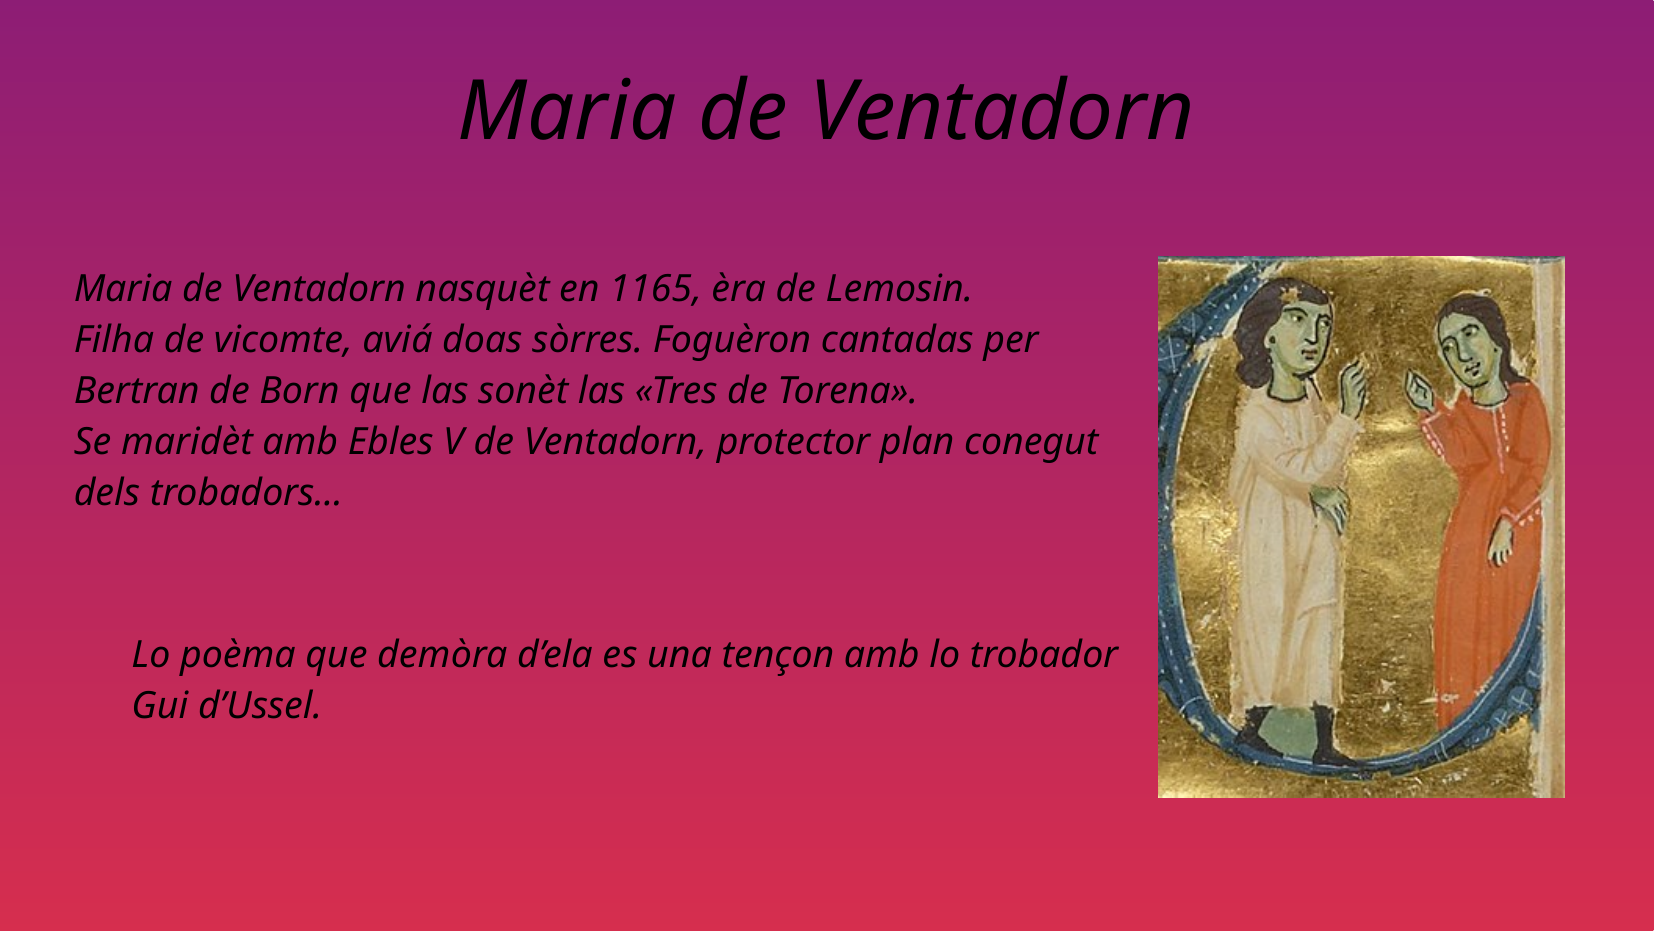

# Maria de Ventadorn
Maria de Ventadorn nasquèt en 1165, èra de Lemosin.
Filha de vicomte, aviá doas sòrres. Foguèron cantadas per
Bertran de Born que las sonèt las «Tres de Torena».
Se maridèt amb Ebles V de Ventadorn, protector plan conegut
dels trobadors...
Lo poèma que demòra d’ela es una tençon amb lo trobador
Gui d’Ussel.